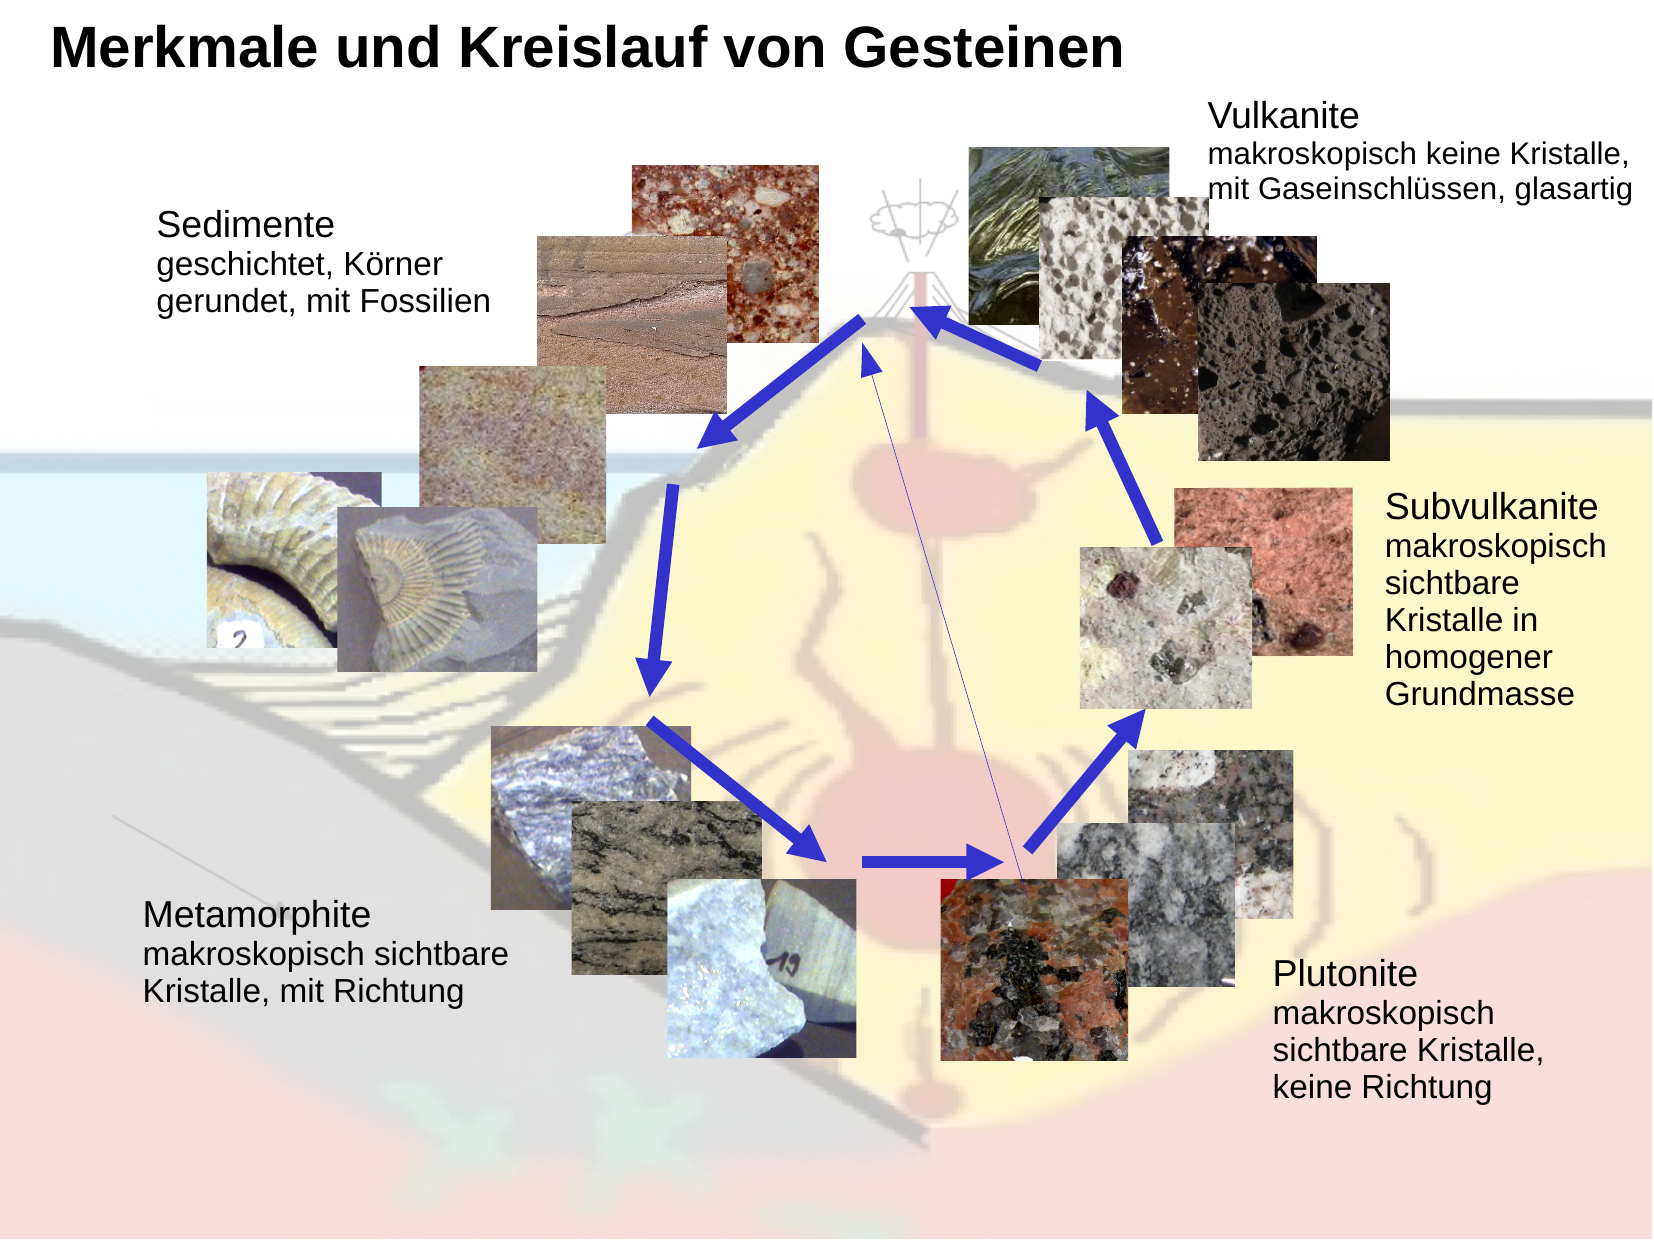

Merkmale und Kreislauf von Gesteinen
Vulkanite
makroskopisch keine Kristalle, mit Gaseinschlüssen, glasartig
Sedimente
geschichtet, Körner gerundet, mit Fossilien
Subvulkanite
makroskopisch sichtbare Kristalle in homogener Grundmasse
Metamorphite
makroskopisch sichtbare Kristalle, mit Richtung
Plutonite
makroskopisch sichtbare Kristalle, keine Richtung